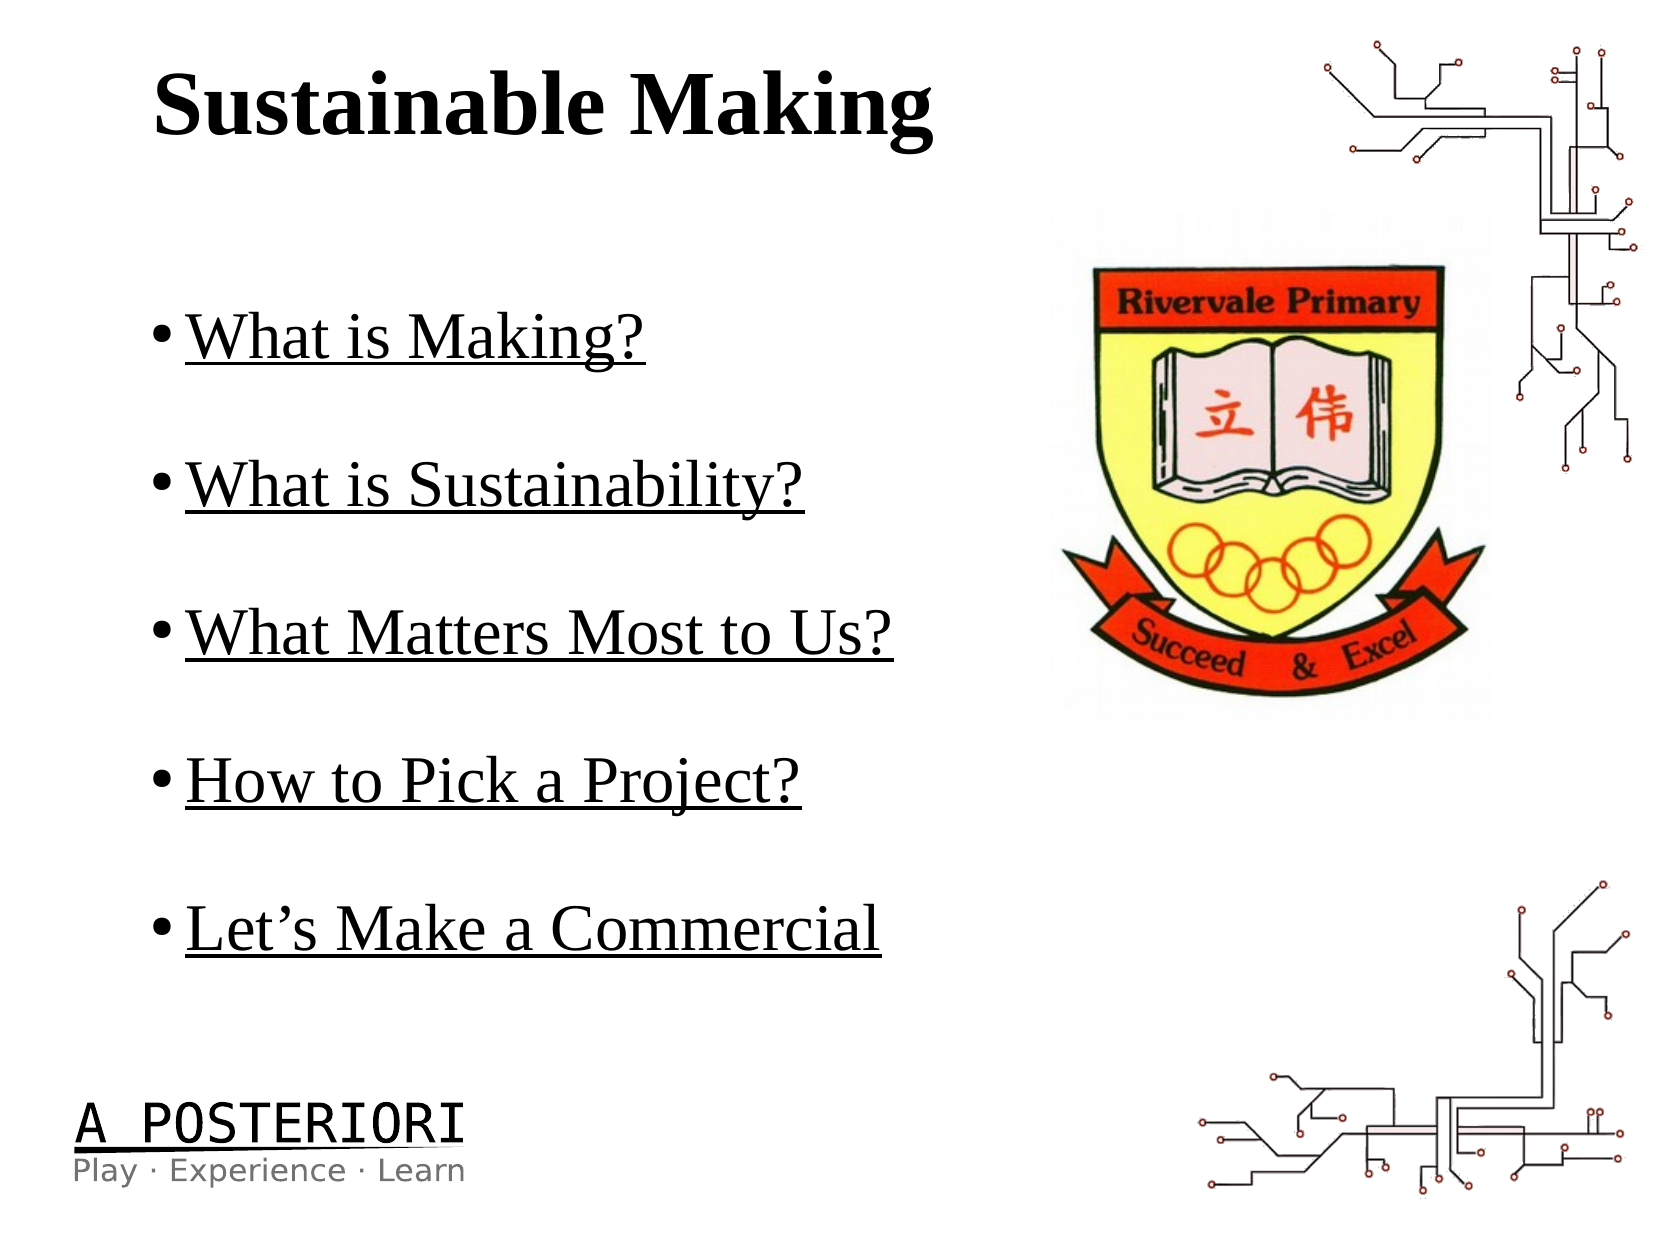

# Sustainable Making
What is Making?
What is Sustainability?
What Matters Most to Us?
How to Pick a Project?
Let’s Make a Commercial